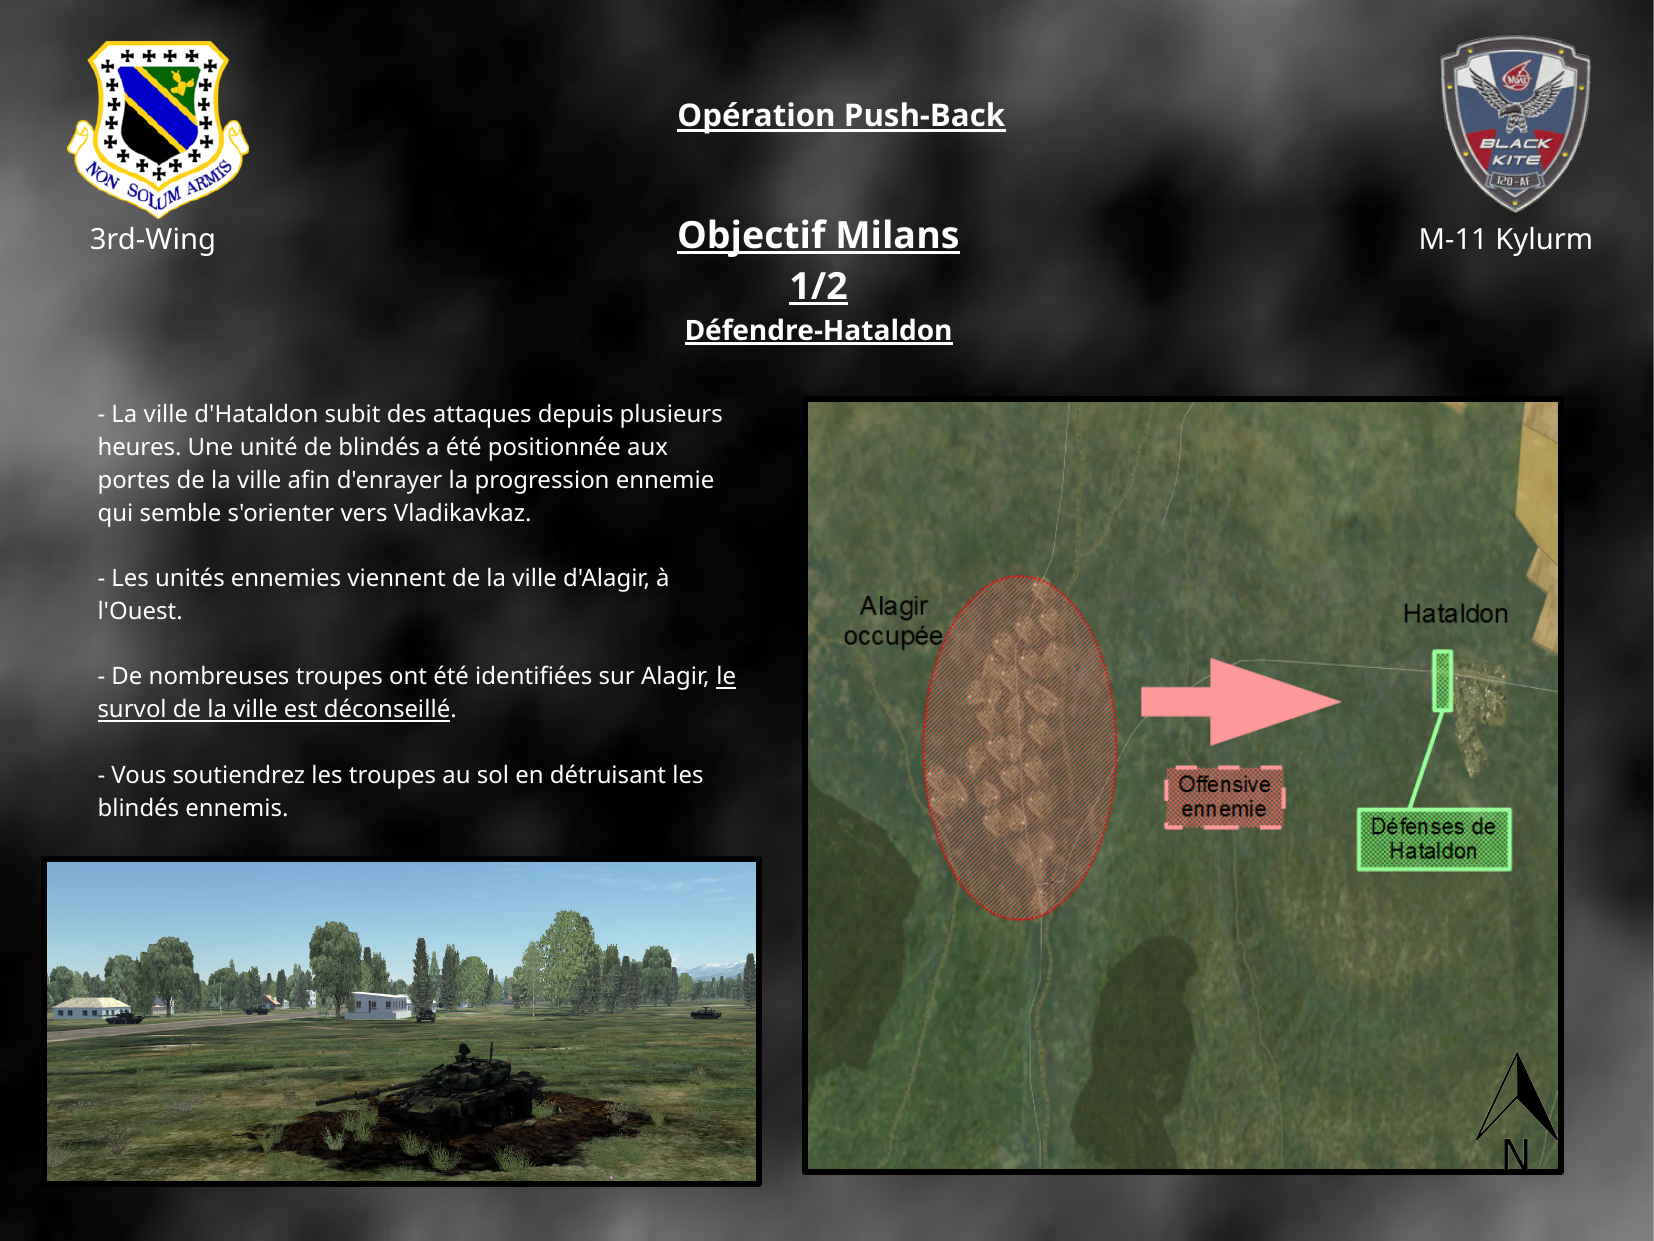

# Opération Push-Back 3rd-Wing																	M-11 Kylurm
Objectif Milans 1/2
Défendre-Hataldon
- La ville d'Hataldon subit des attaques depuis plusieurs heures. Une unité de blindés a été positionnée aux portes de la ville afin d'enrayer la progression ennemie qui semble s'orienter vers Vladikavkaz.
- Les unités ennemies viennent de la ville d'Alagir, à l'Ouest.
- De nombreuses troupes ont été identifiées sur Alagir, le survol de la ville est déconseillé.
- Vous soutiendrez les troupes au sol en détruisant les blindés ennemis.